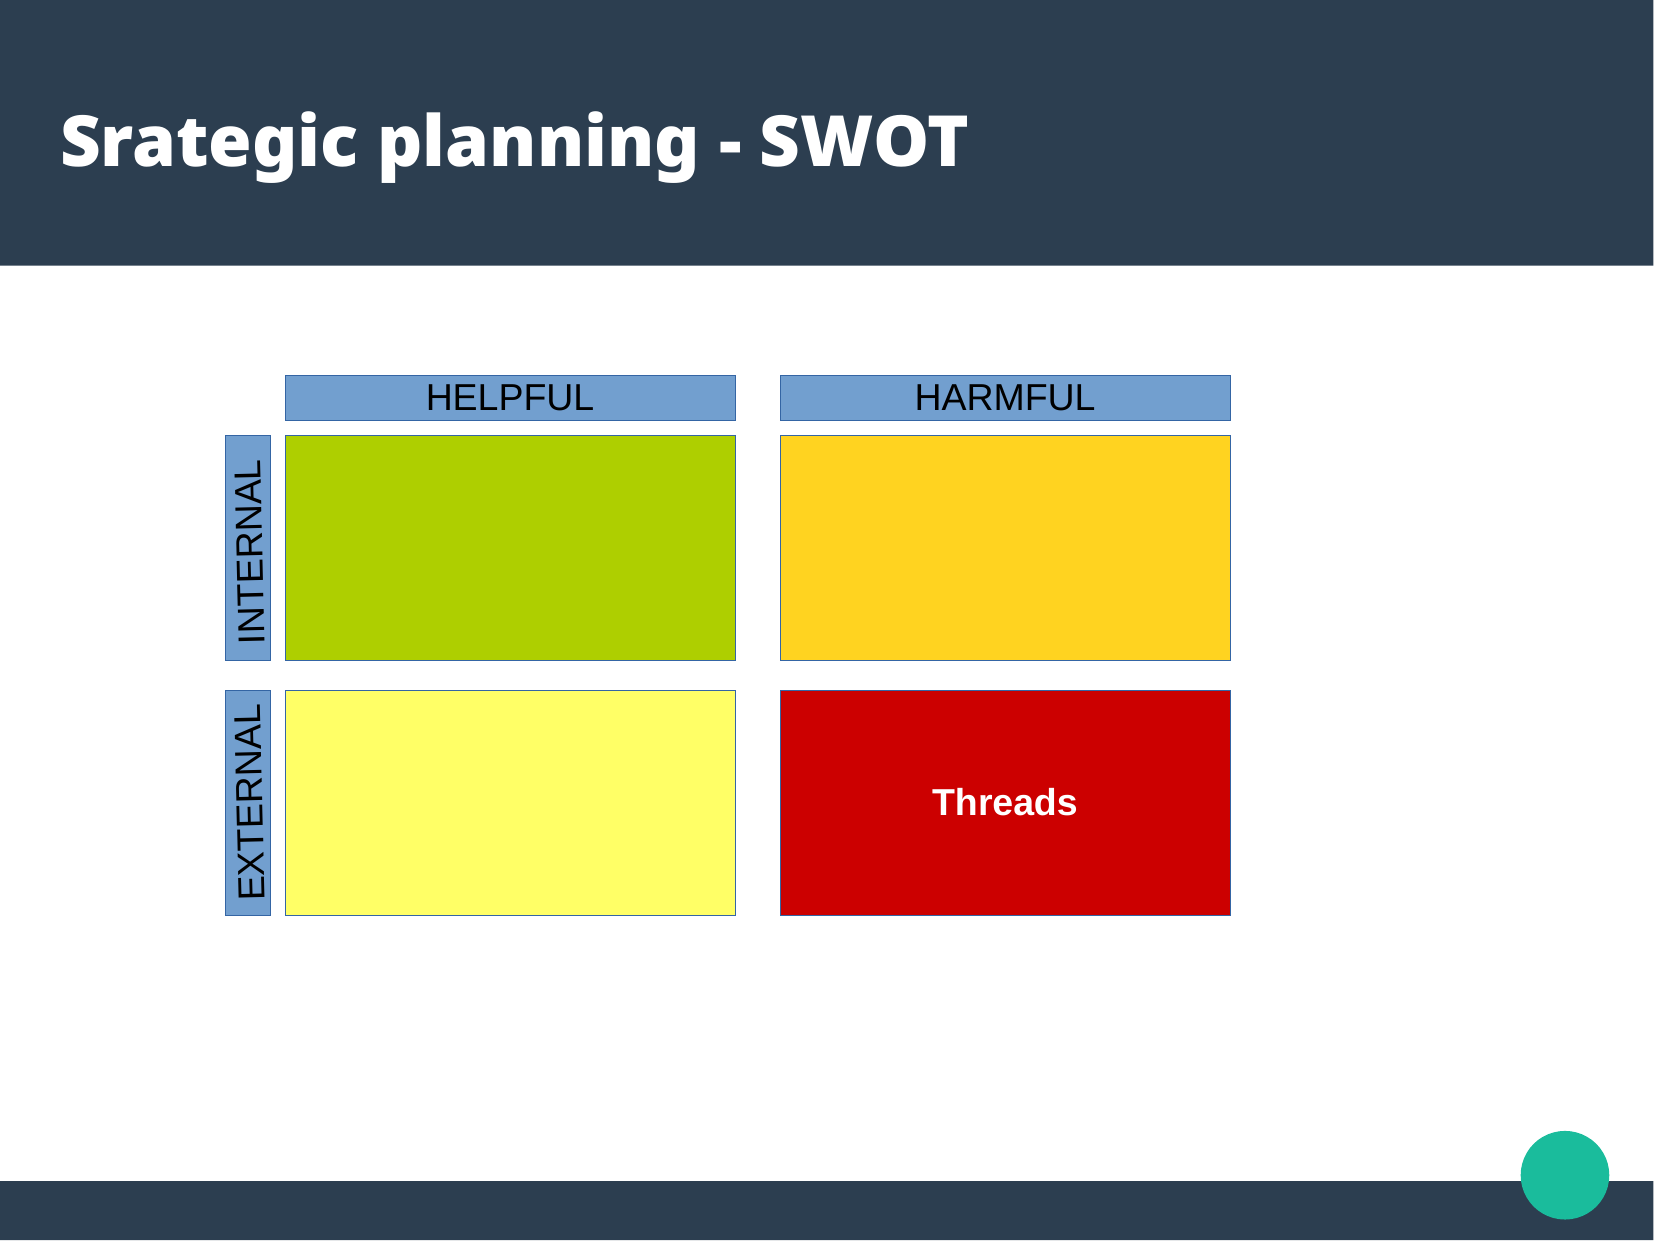

# Srategic planning - SWOT
HELPFUL
HARMFUL
INTERNAL
Threads
EXTERNAL